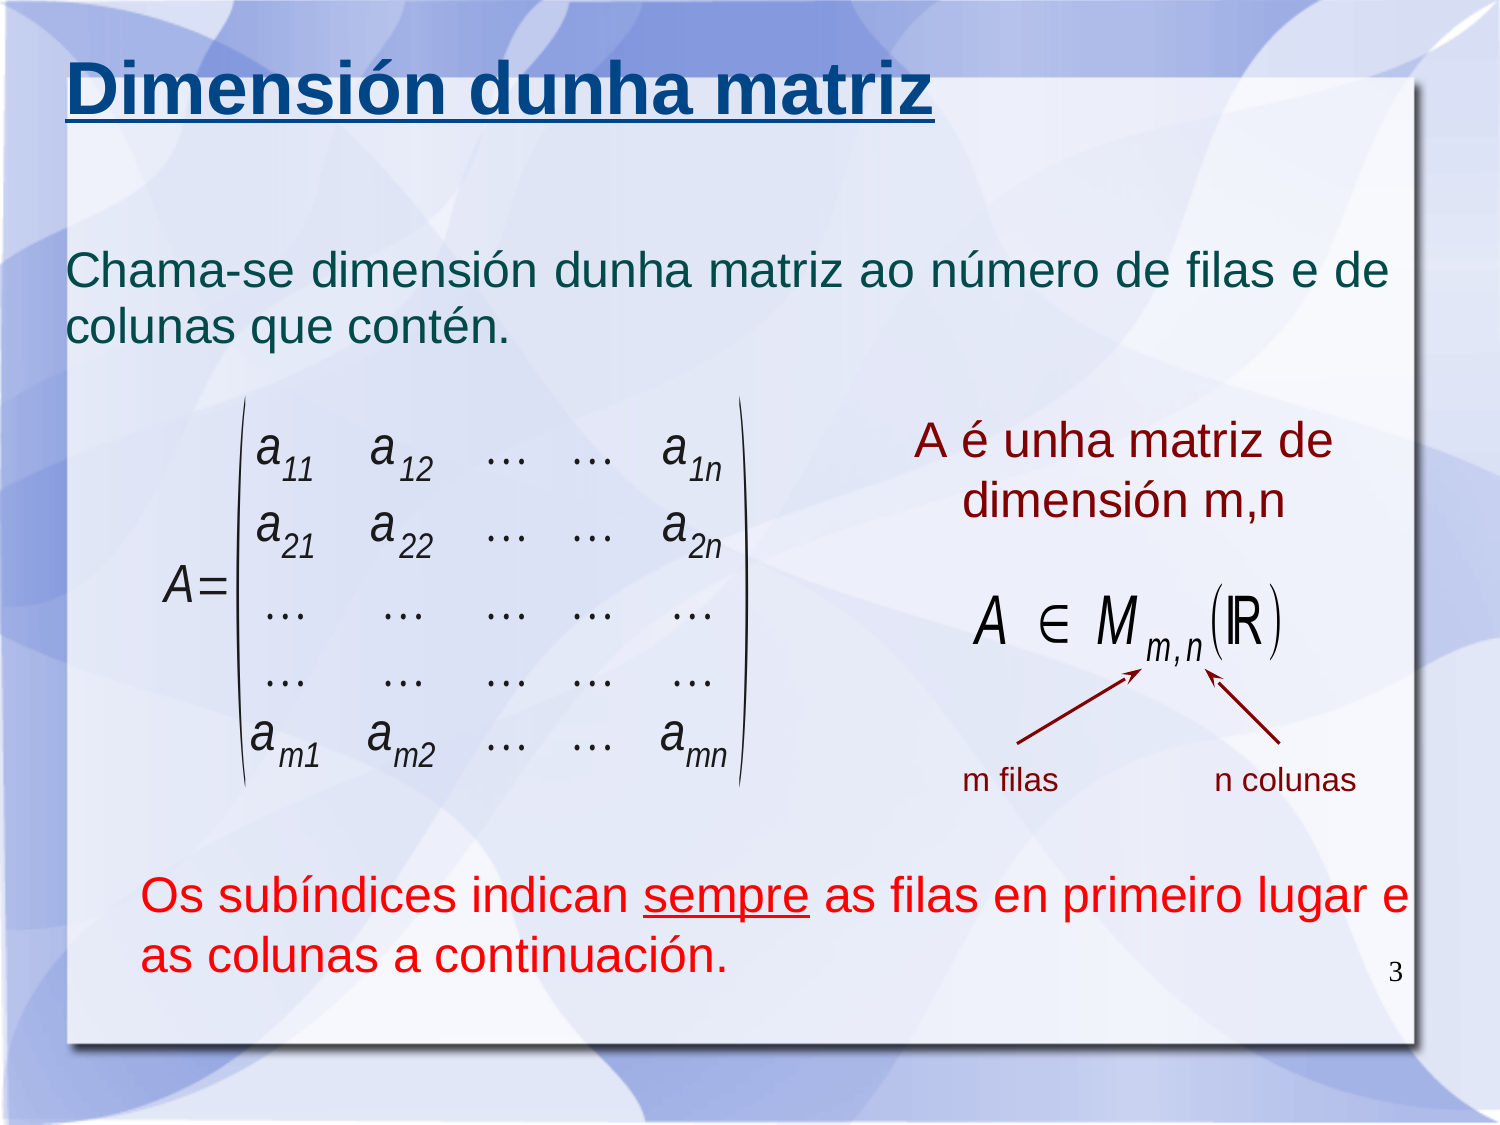

# Dimensión dunha matriz
Chama-se dimensión dunha matriz ao número de filas e de colunas que contén.
A é unha matriz de dimensión m,n
m filas
n colunas
Os subíndices indican sempre as filas en primeiro lugar e as colunas a continuación.
3